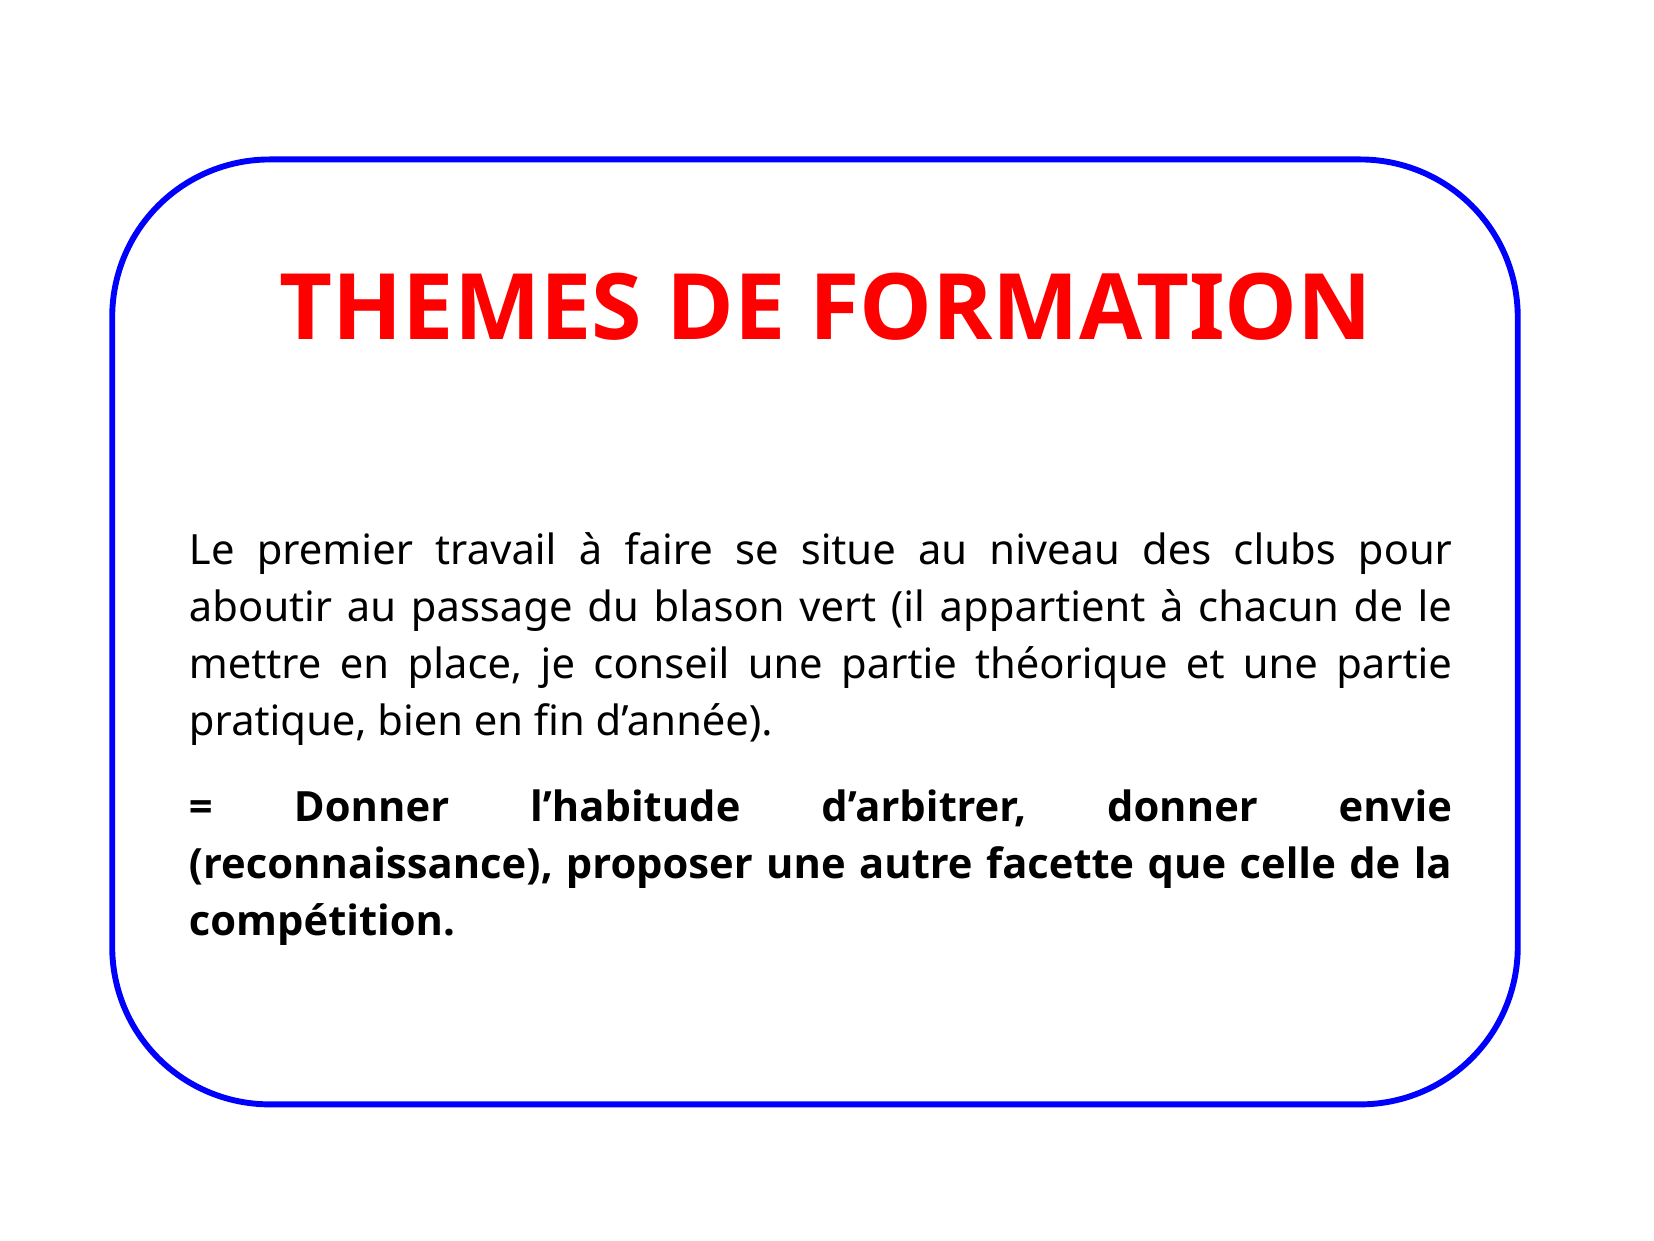

# THEMES DE FORMATION
Le premier travail à faire se situe au niveau des clubs pour aboutir au passage du blason vert (il appartient à chacun de le mettre en place, je conseil une partie théorique et une partie pratique, bien en fin d’année).
= Donner l’habitude d’arbitrer, donner envie (reconnaissance), proposer une autre facette que celle de la compétition.